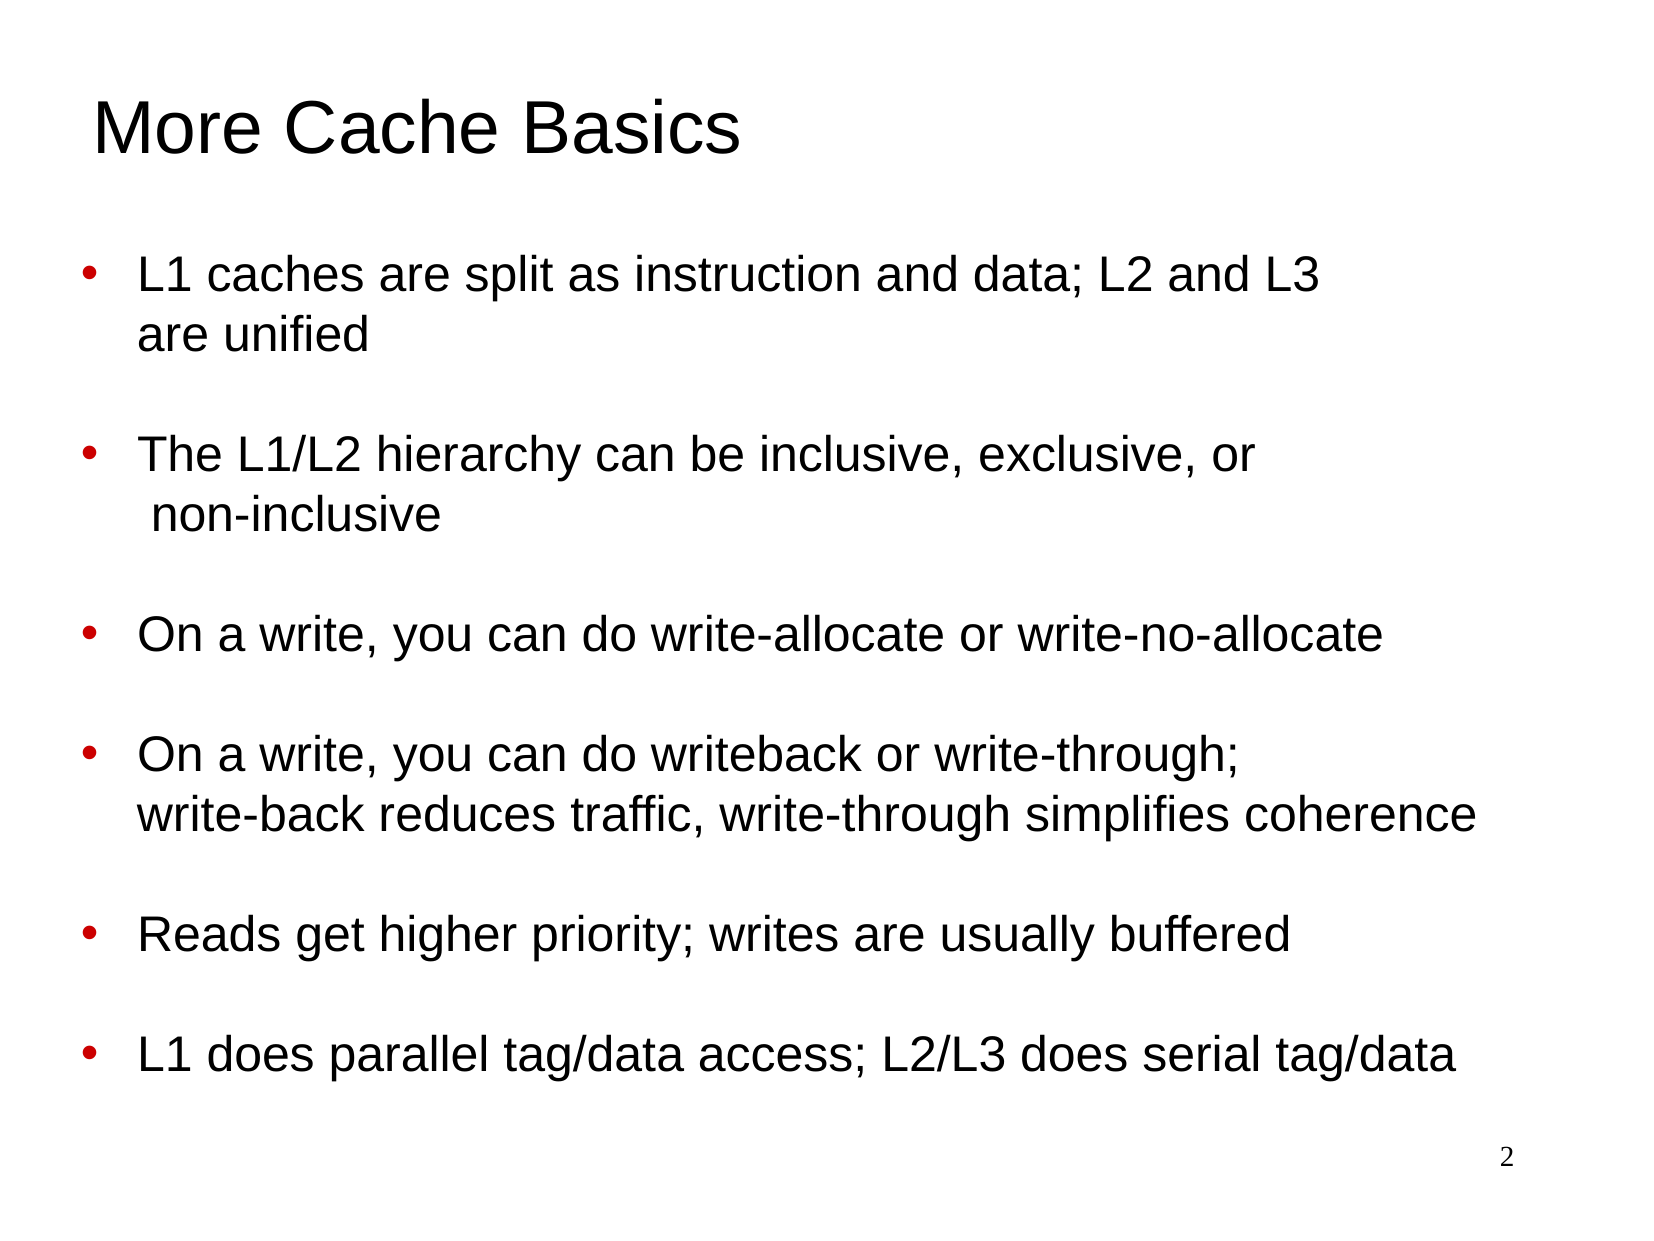

More Cache Basics
L1 caches are split as instruction and data; L2 and L3
 are unified
The L1/L2 hierarchy can be inclusive, exclusive, or
 non-inclusive
On a write, you can do write-allocate or write-no-allocate
On a write, you can do writeback or write-through;
 write-back reduces traffic, write-through simplifies coherence
Reads get higher priority; writes are usually buffered
L1 does parallel tag/data access; L2/L3 does serial tag/data